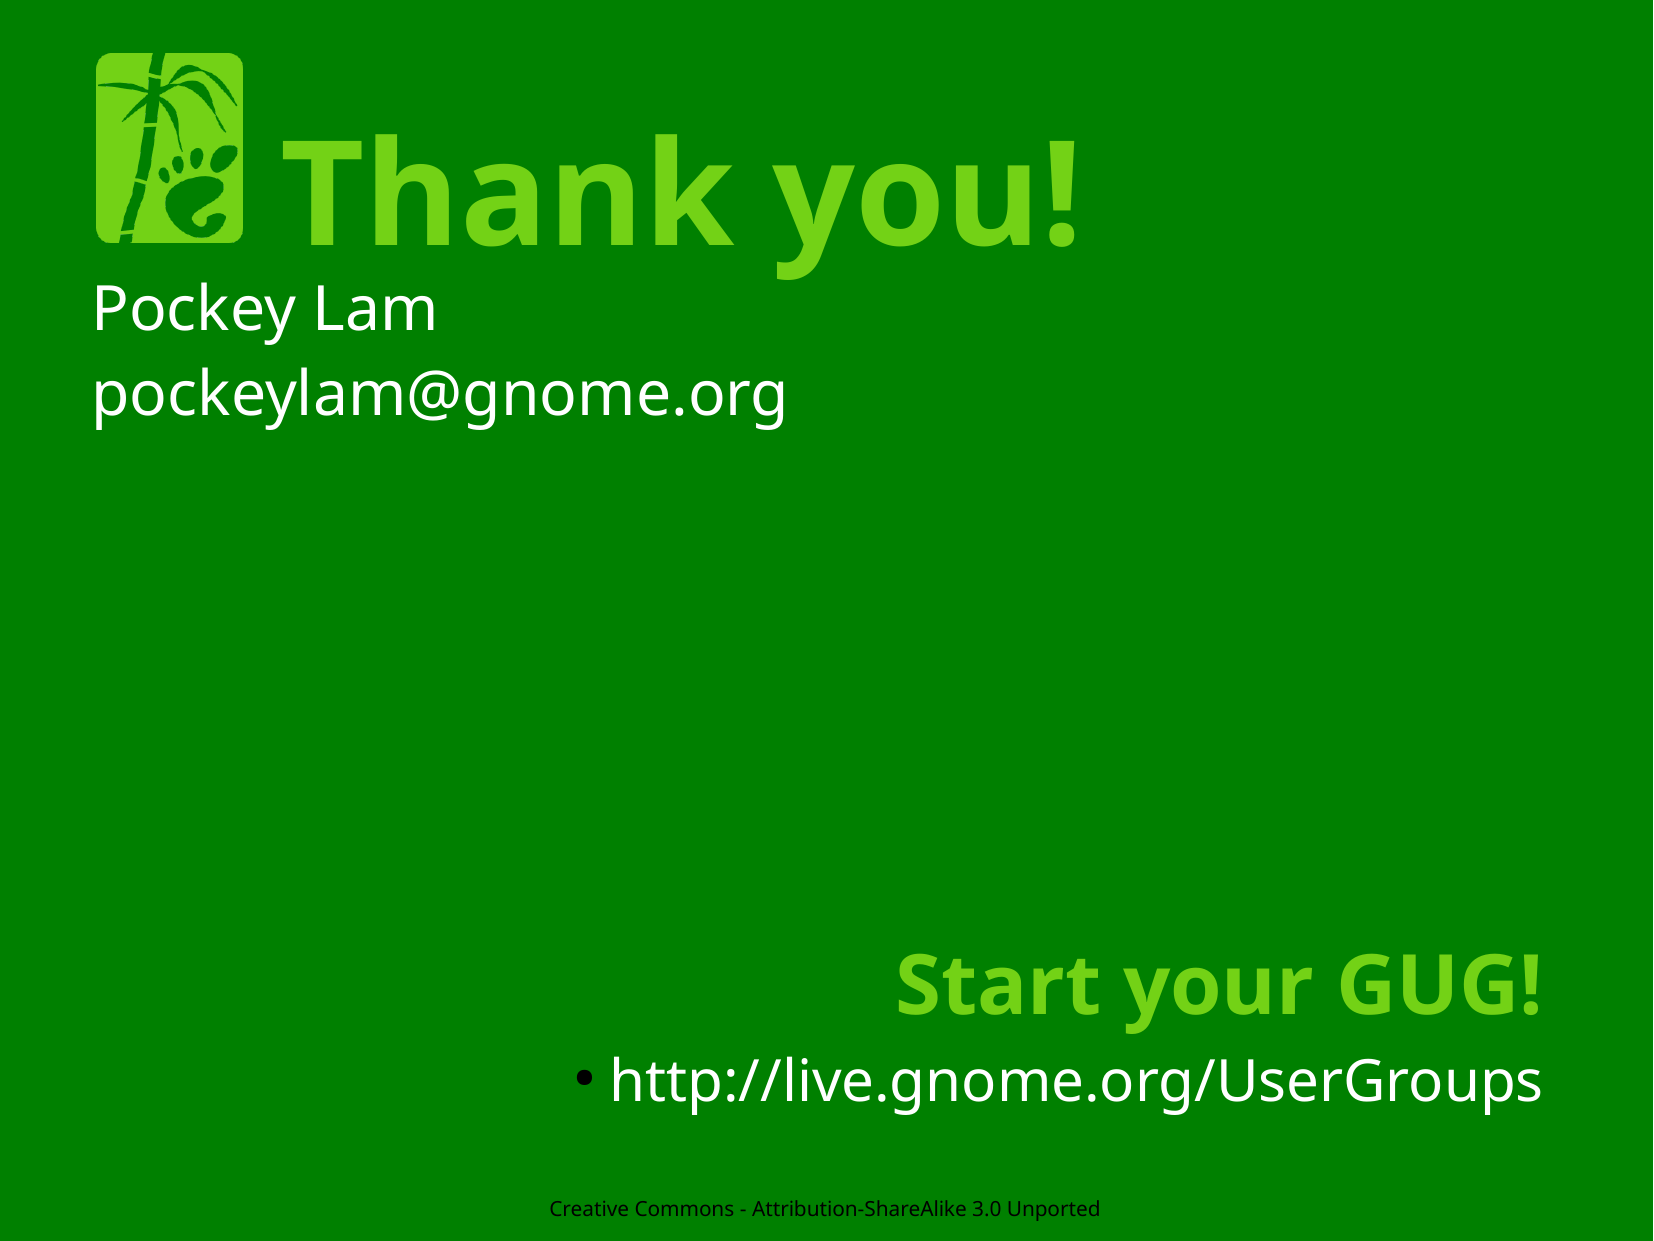

Thank you!
Pockey Lam
pockeylam@gnome.org
Start your GUG!
http://live.gnome.org/UserGroups